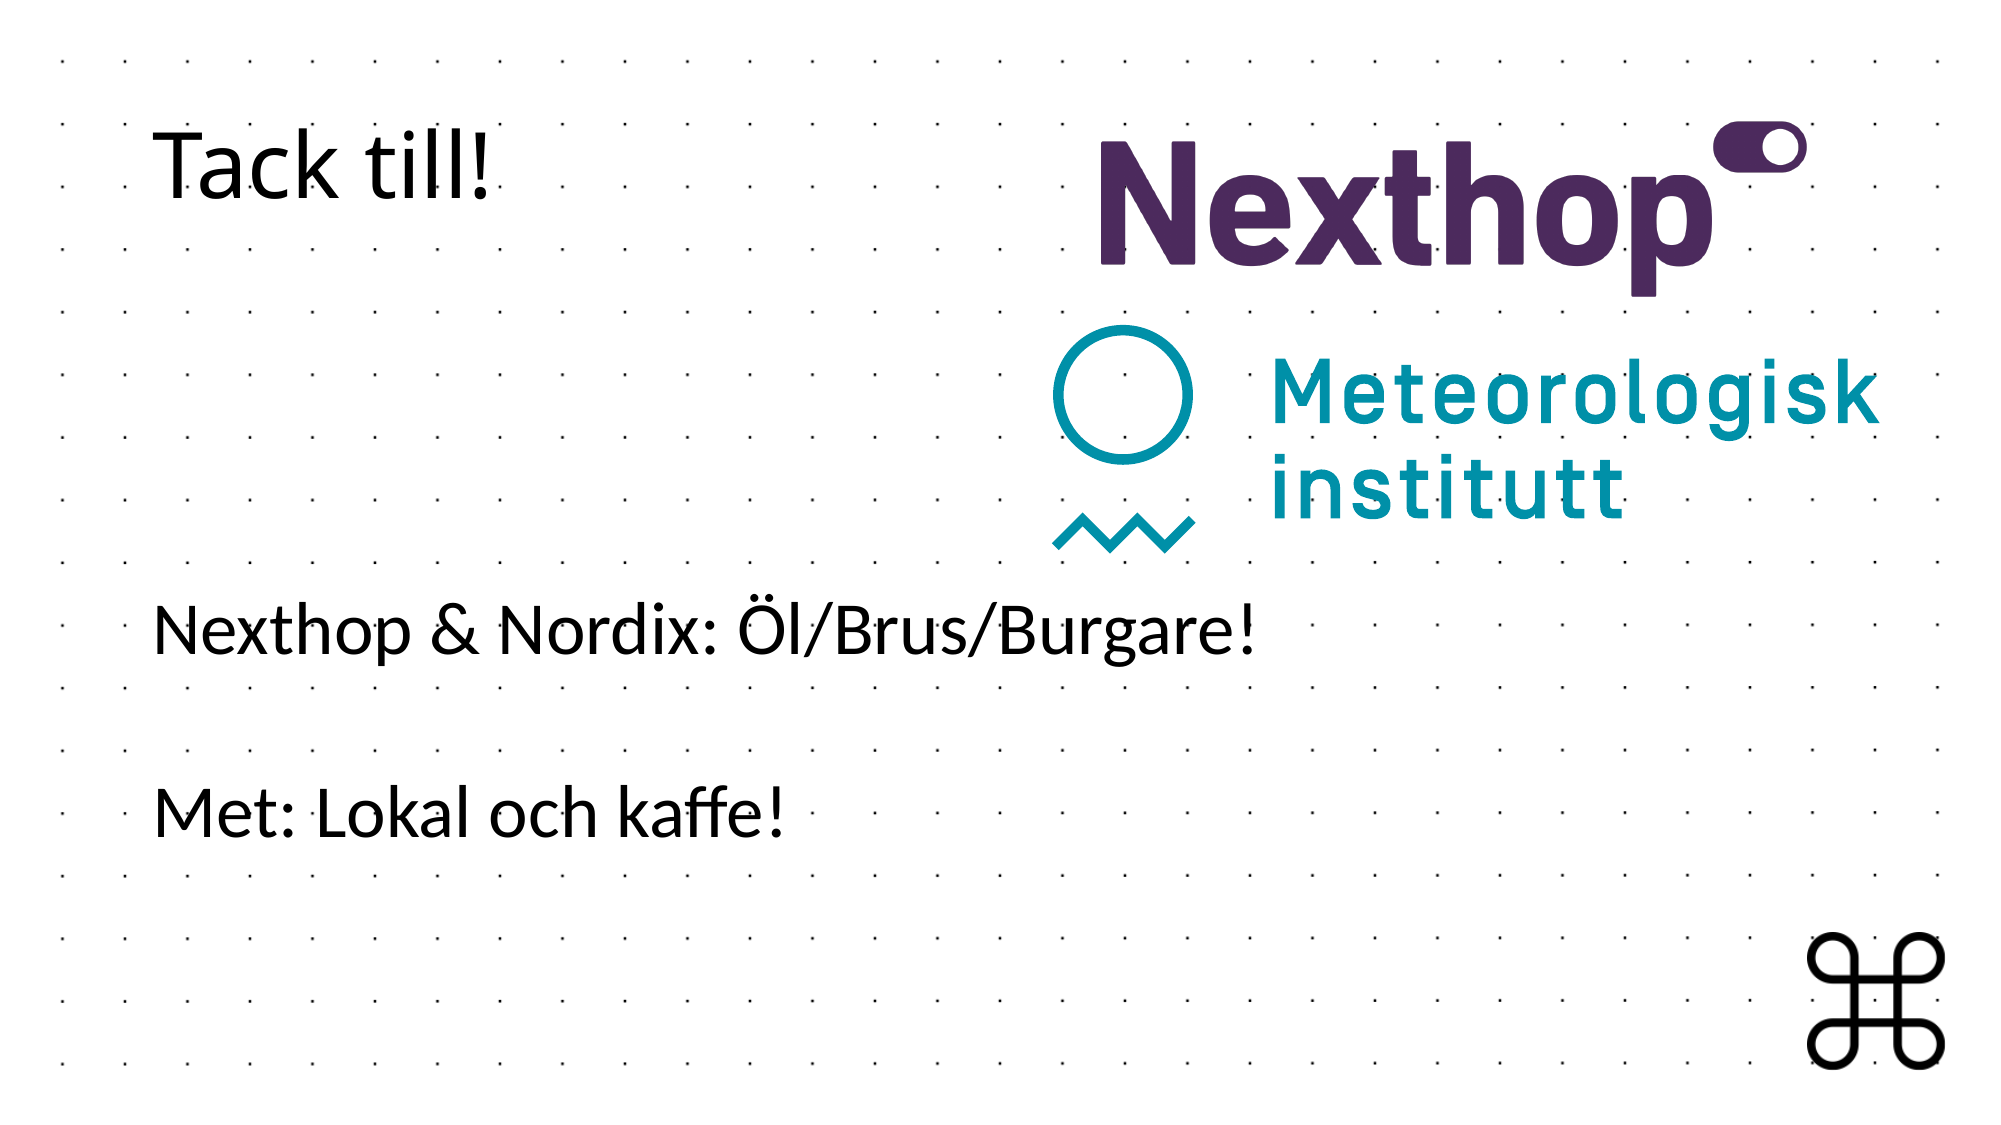

Tack till!
Nexthop & Nordix: Öl/Brus/Burgare!
Met: Lokal och kaffe!